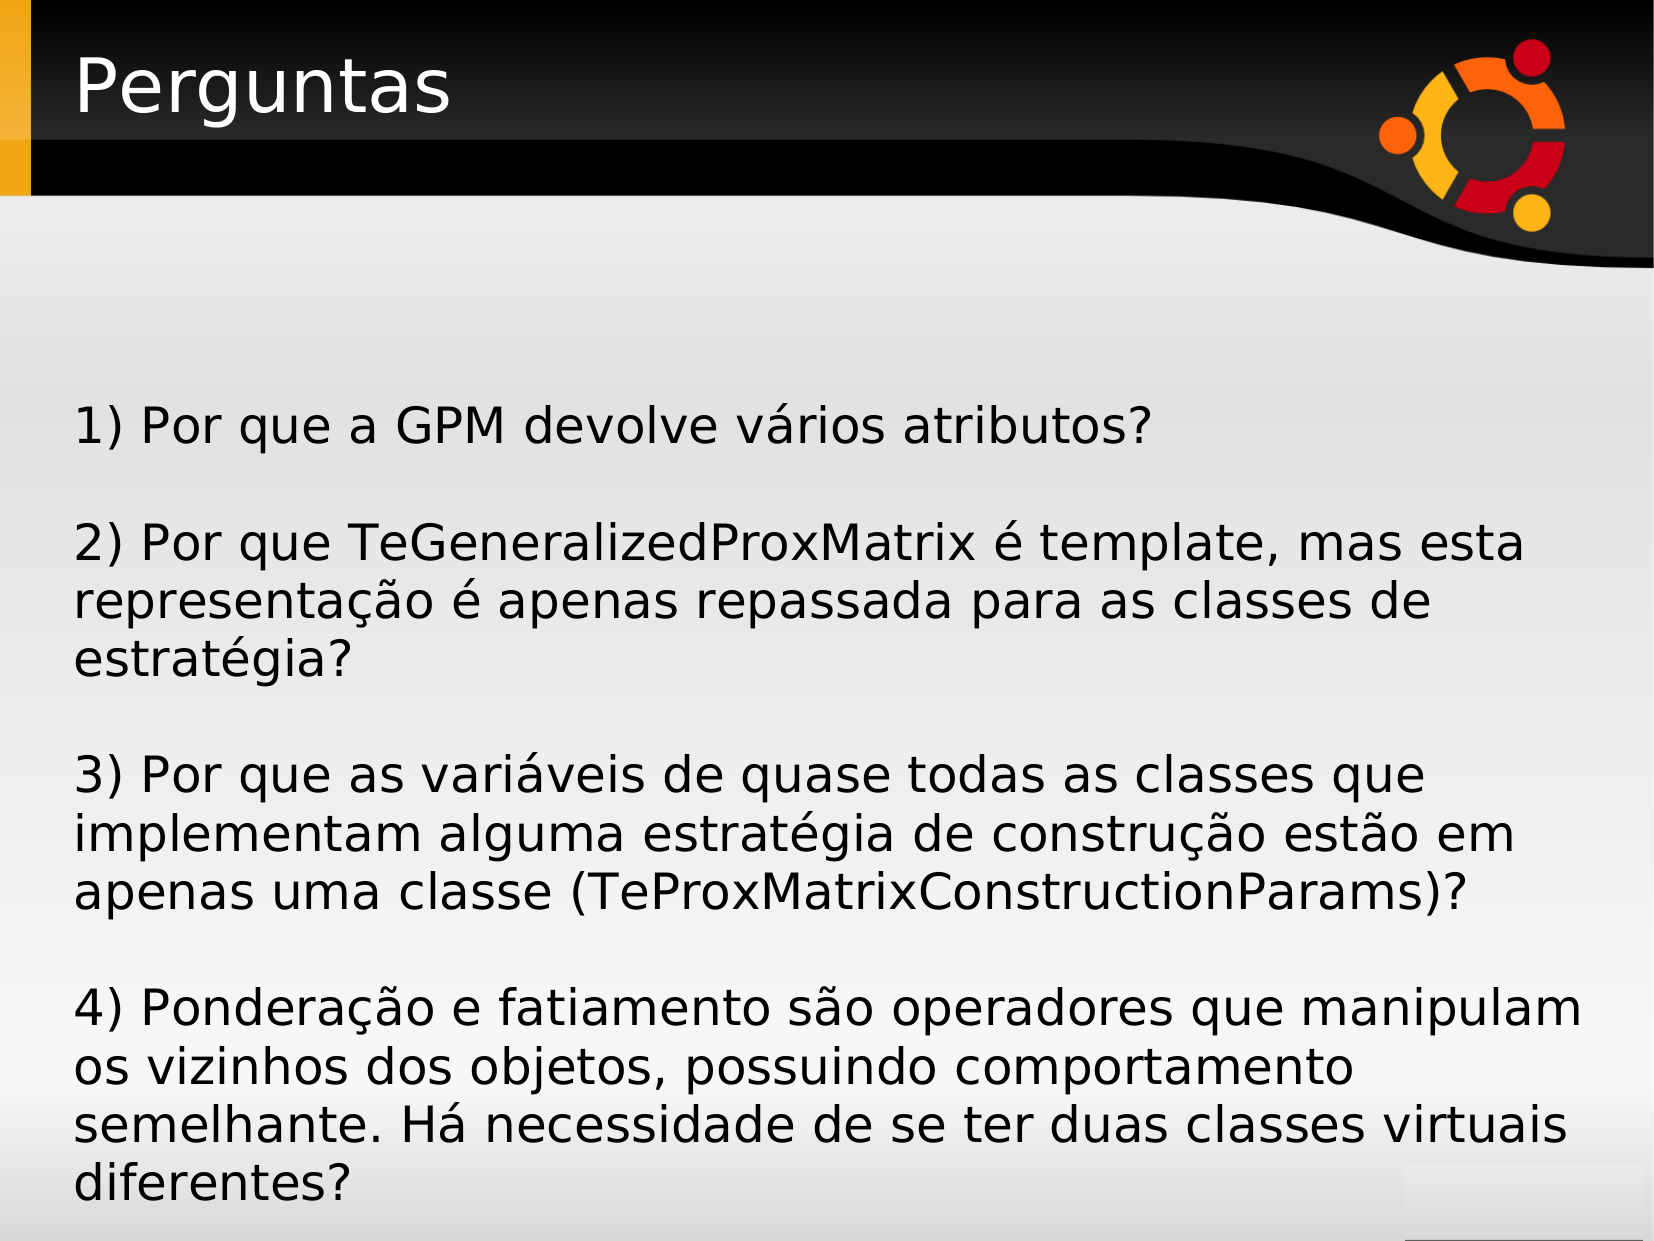

Perguntas
1) Por que a GPM devolve vários atributos?
2) Por que TeGeneralizedProxMatrix é template, mas esta representação é apenas repassada para as classes de estratégia?
3) Por que as variáveis de quase todas as classes que implementam alguma estratégia de construção estão em apenas uma classe (TeProxMatrixConstructionParams)?
4) Ponderação e fatiamento são operadores que manipulam os vizinhos dos objetos, possuindo comportamento semelhante. Há necessidade de se ter duas classes virtuais diferentes?